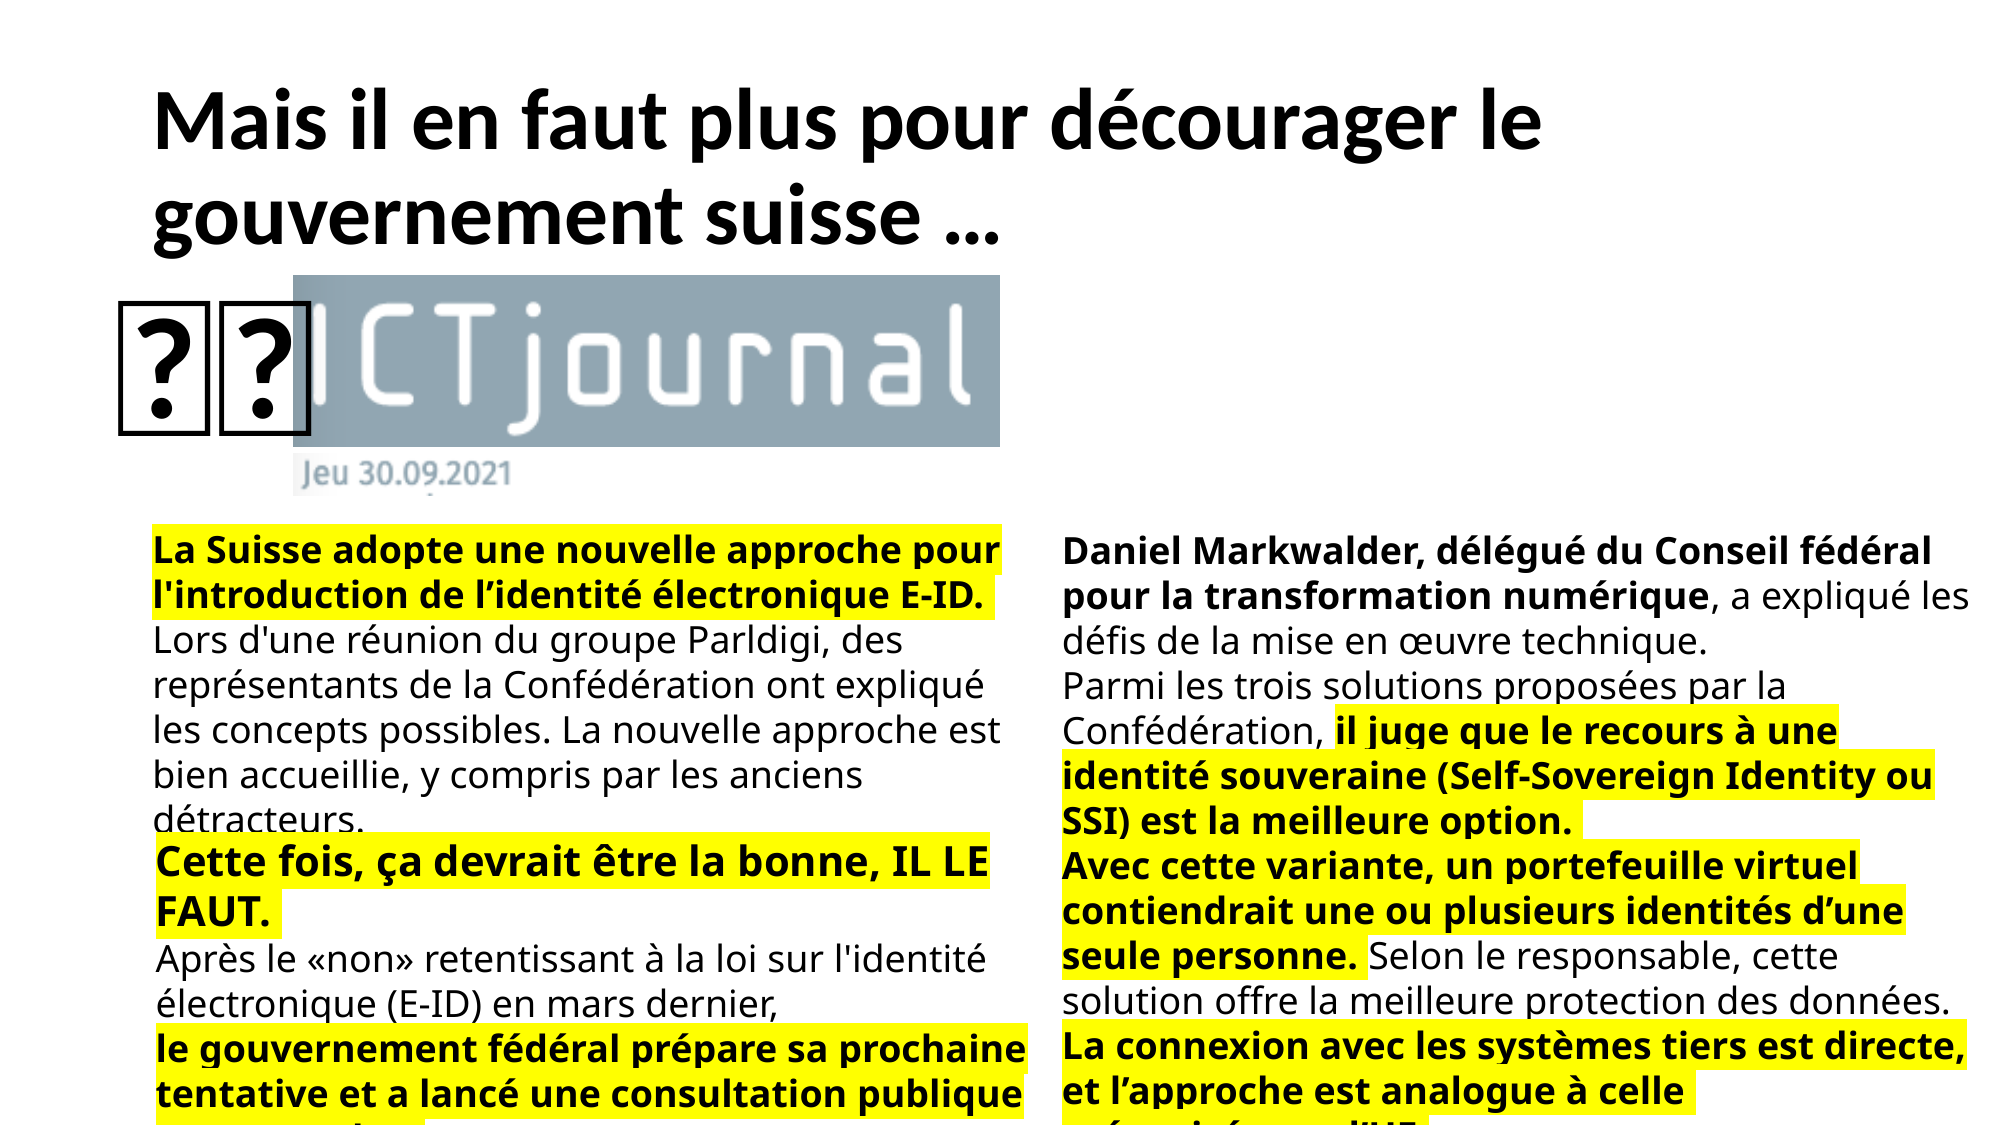

# Mais il en faut plus pour décourager le gouvernement suisse …
🇨🇭
La Suisse adopte une nouvelle approche pour l'introduction de l’identité électronique E-ID.
Lors d'une réunion du groupe Parldigi, des représentants de la Confédération ont expliqué les concepts possibles. La nouvelle approche est bien accueillie, y compris par les anciens détracteurs.
Daniel Markwalder, délégué du Conseil fédéral pour la transformation numérique, a expliqué les défis de la mise en œuvre technique.
Parmi les trois solutions proposées par la Confédération, il juge que le recours à une identité souveraine (Self-Sovereign Identity ou SSI) est la meilleure option.
Avec cette variante, un portefeuille virtuel contiendrait une ou plusieurs identités d’une seule personne. Selon le responsable, cette solution offre la meilleure protection des données. La connexion avec les systèmes tiers est directe, et l’approche est analogue à celle préconisée par l’UE.
Cette fois, ça devrait être la bonne, IL LE FAUT.
Après le «non» retentissant à la loi sur l'identité électronique (E-ID) en mars dernier,
le gouvernement fédéral prépare sa prochaine tentative et a lancé une consultation publique en septembre.